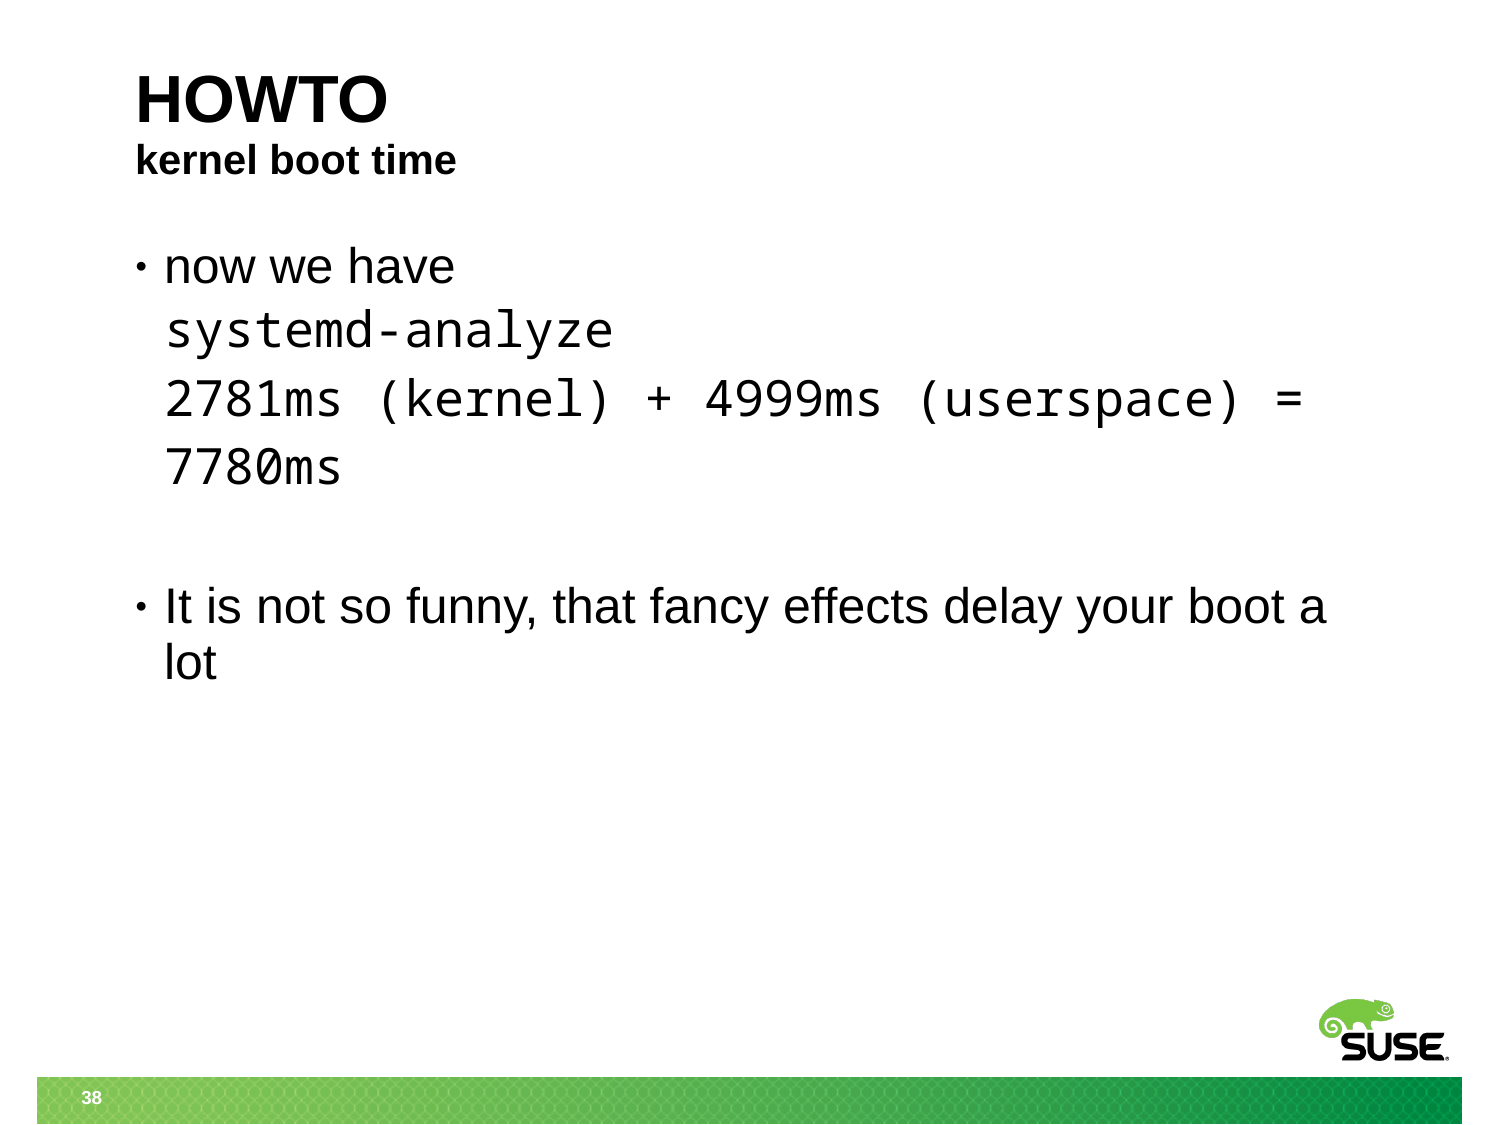

# HOWTO kernel boot time
now we have
systemd-analyze
2781ms (kernel) + 4999ms (userspace) = 7780ms
It is not so funny, that fancy effects delay your boot a lot